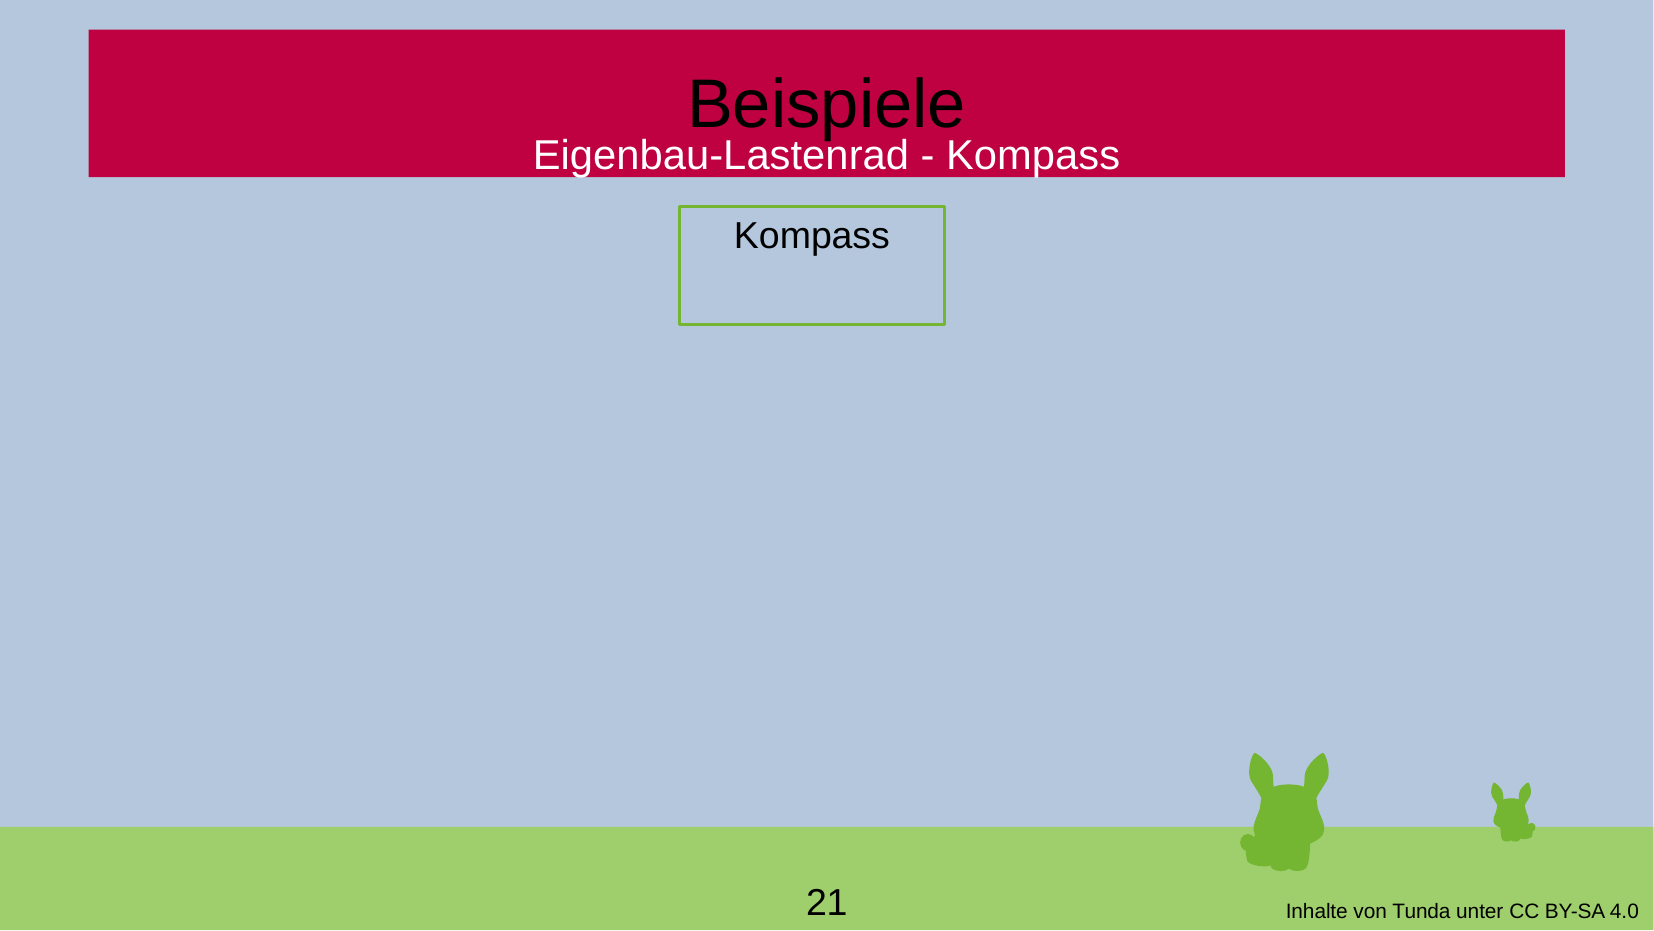

# Beispiele
Eigenbau-Lastenrad - Kompass
Kompass
Inhalte von Tunda unter CC BY-SA 4.0